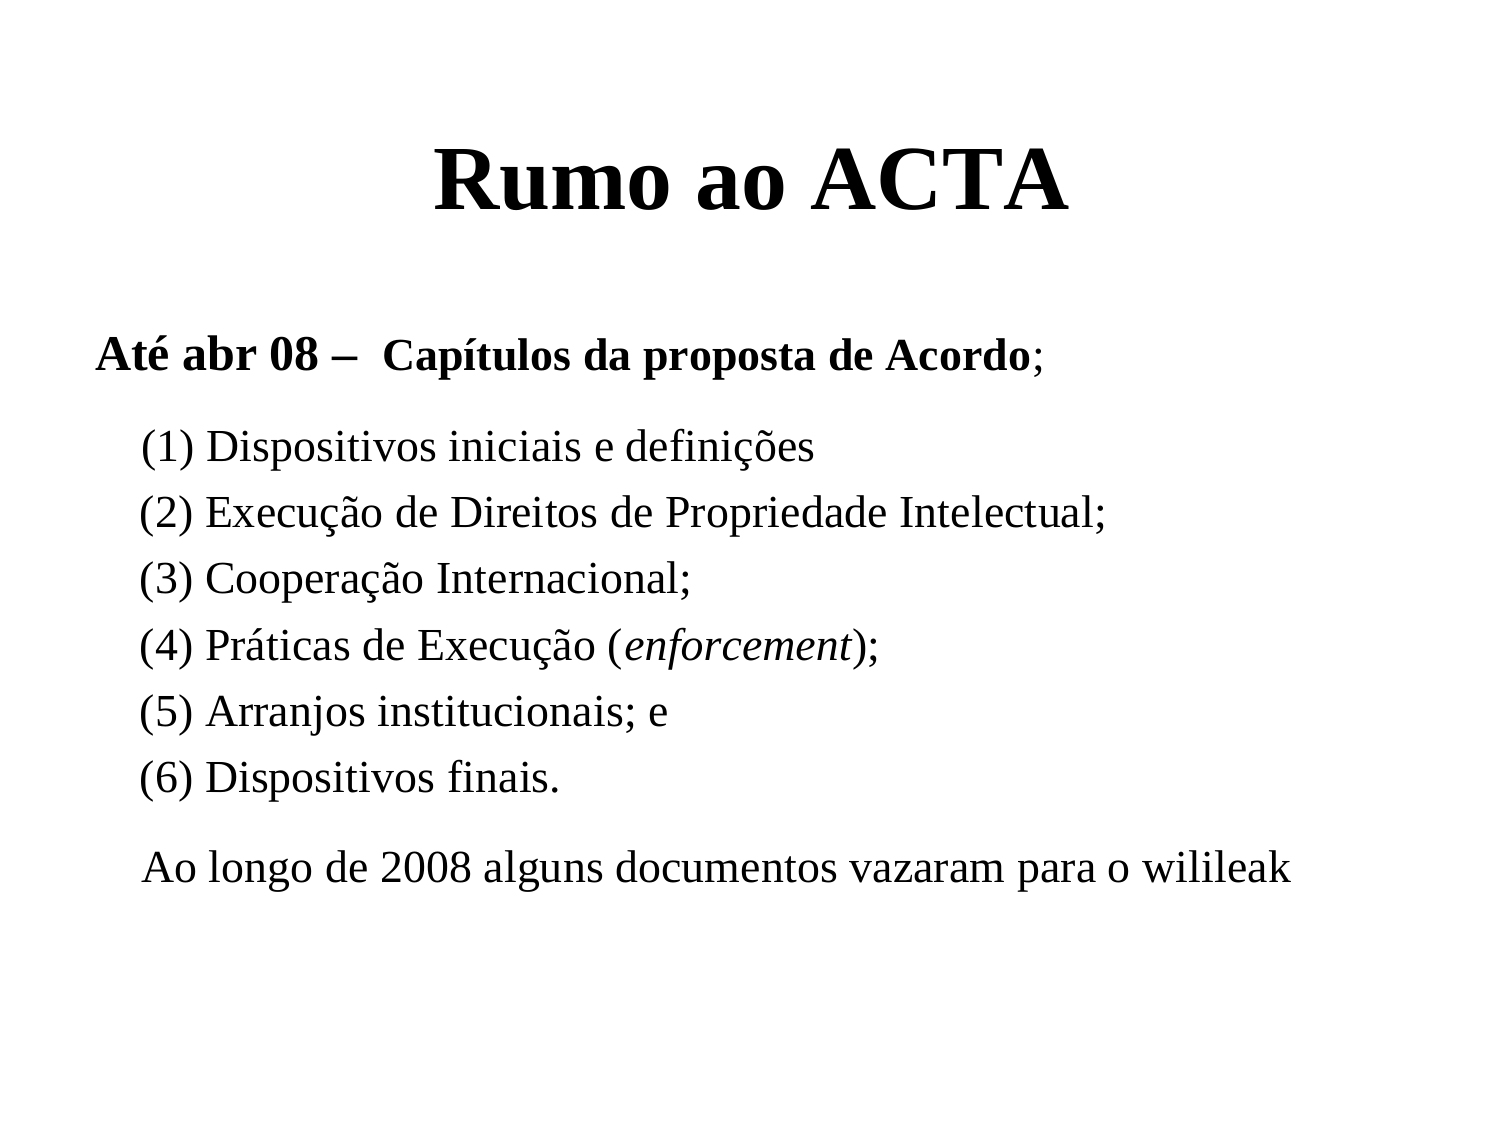

# Rumo ao ACTA
Até abr 08 – Capítulos da proposta de Acordo;
 (1) Dispositivos iniciais e definições
(2) Execução de Direitos de Propriedade Intelectual;
(3) Cooperação Internacional;
(4) Práticas de Execução (enforcement);
(5) Arranjos institucionais; e
(6) Dispositivos finais.
 Ao longo de 2008 alguns documentos vazaram para o wilileak